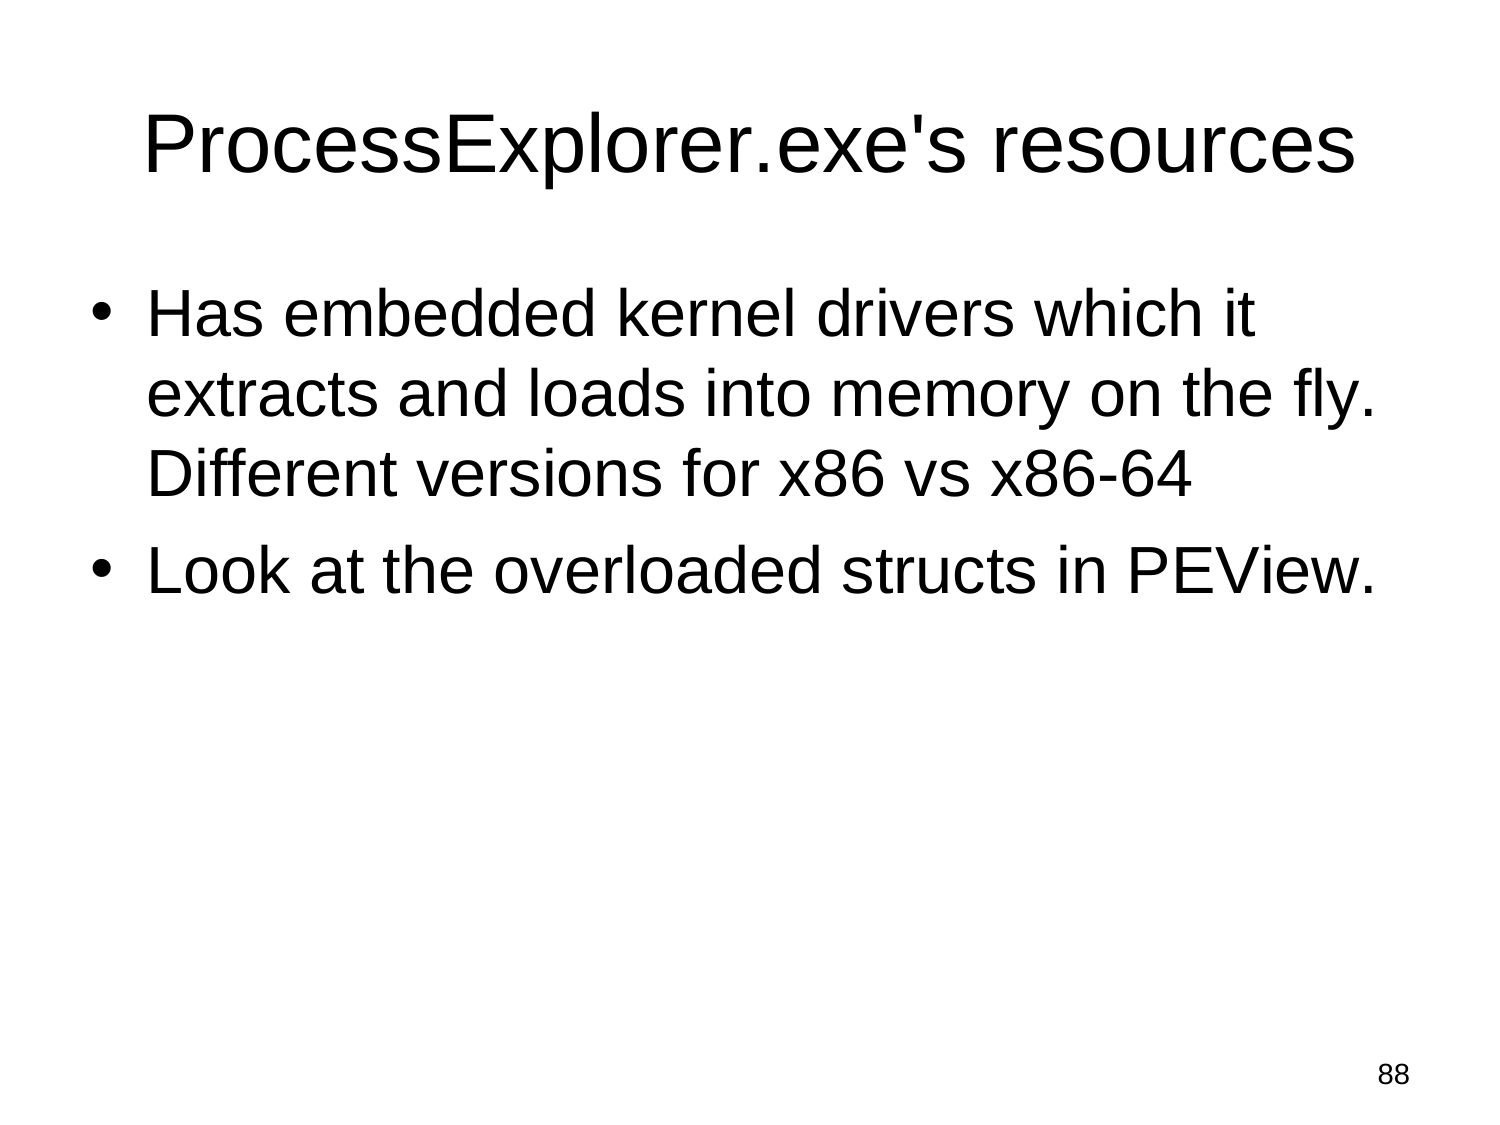

# ProcessExplorer.exe's resources
Has embedded kernel drivers which it extracts and loads into memory on the fly. Different versions for x86 vs x86-64
Look at the overloaded structs in PEView.